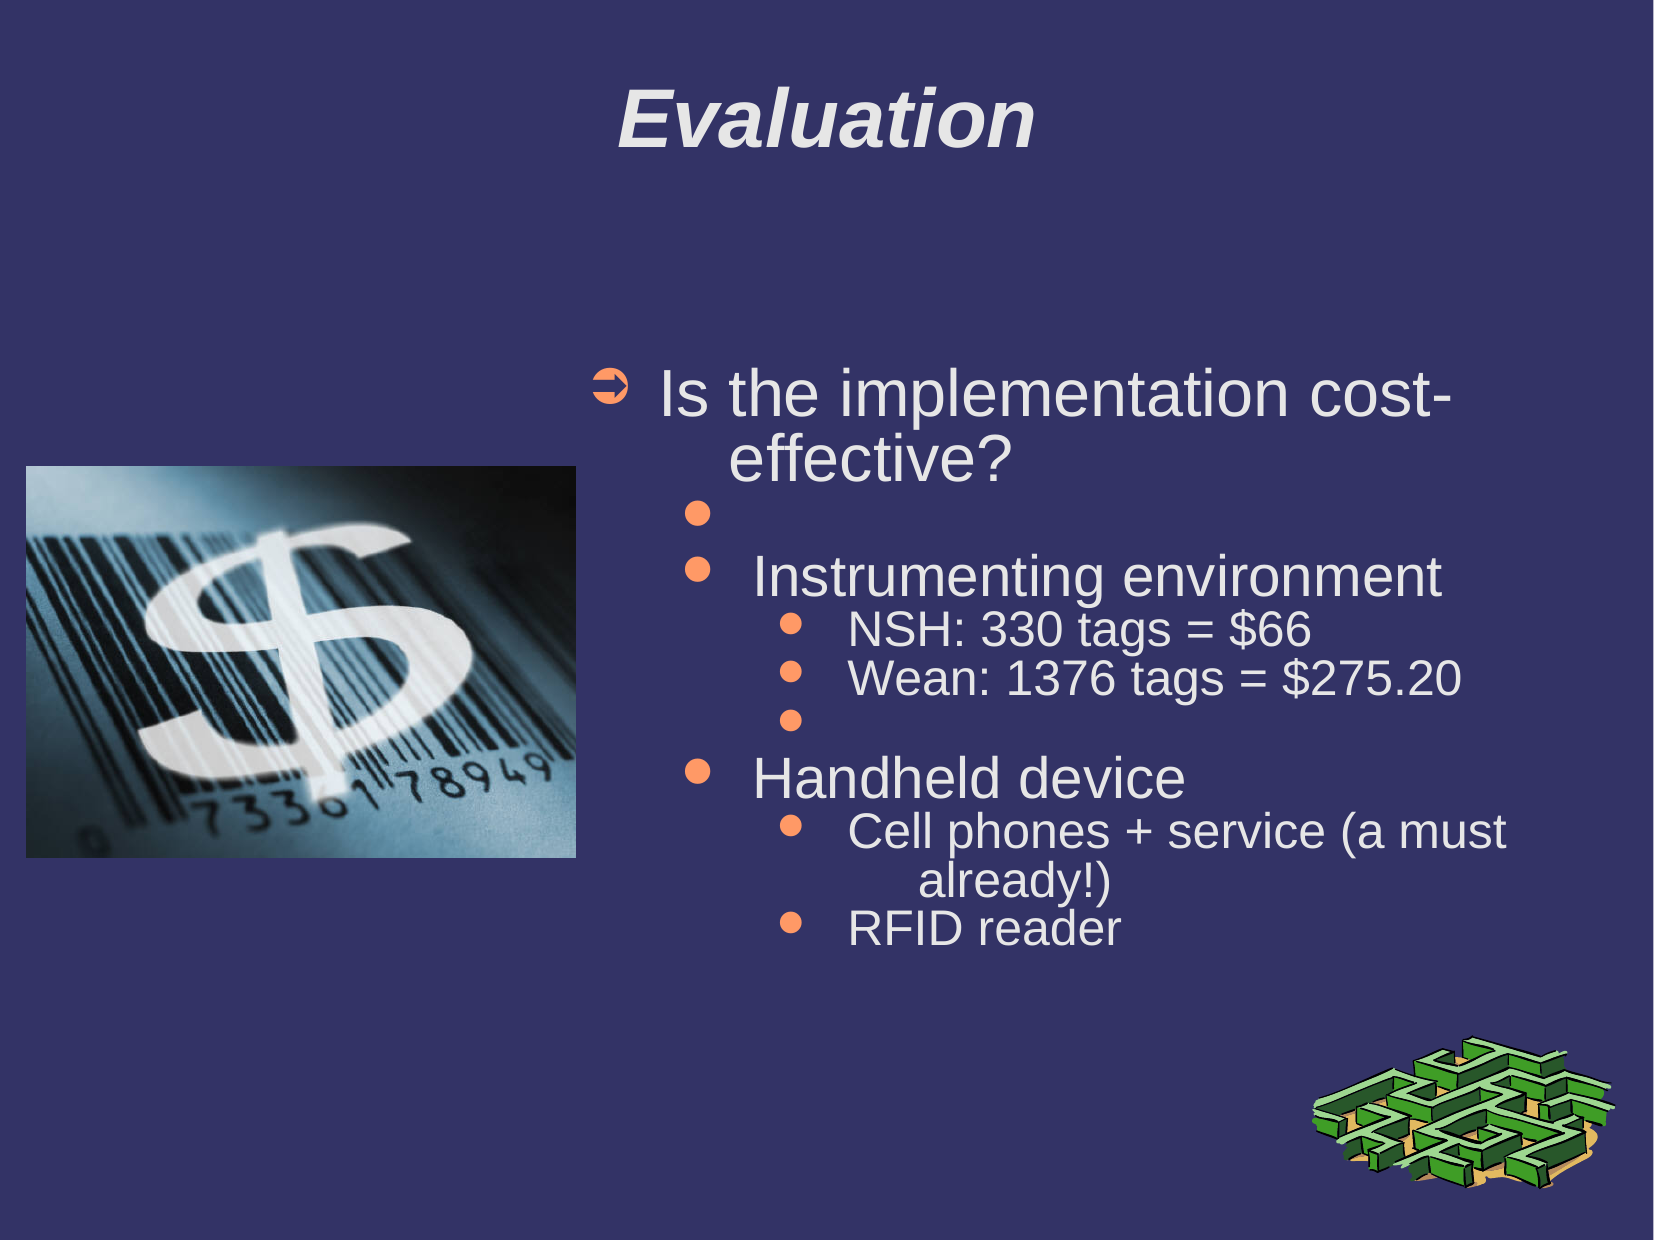

Evaluation
# Is the implementation cost-effective?
Instrumenting environment
NSH: 330 tags = $66
Wean: 1376 tags = $275.20
Handheld device
Cell phones + service (a must already!)
RFID reader